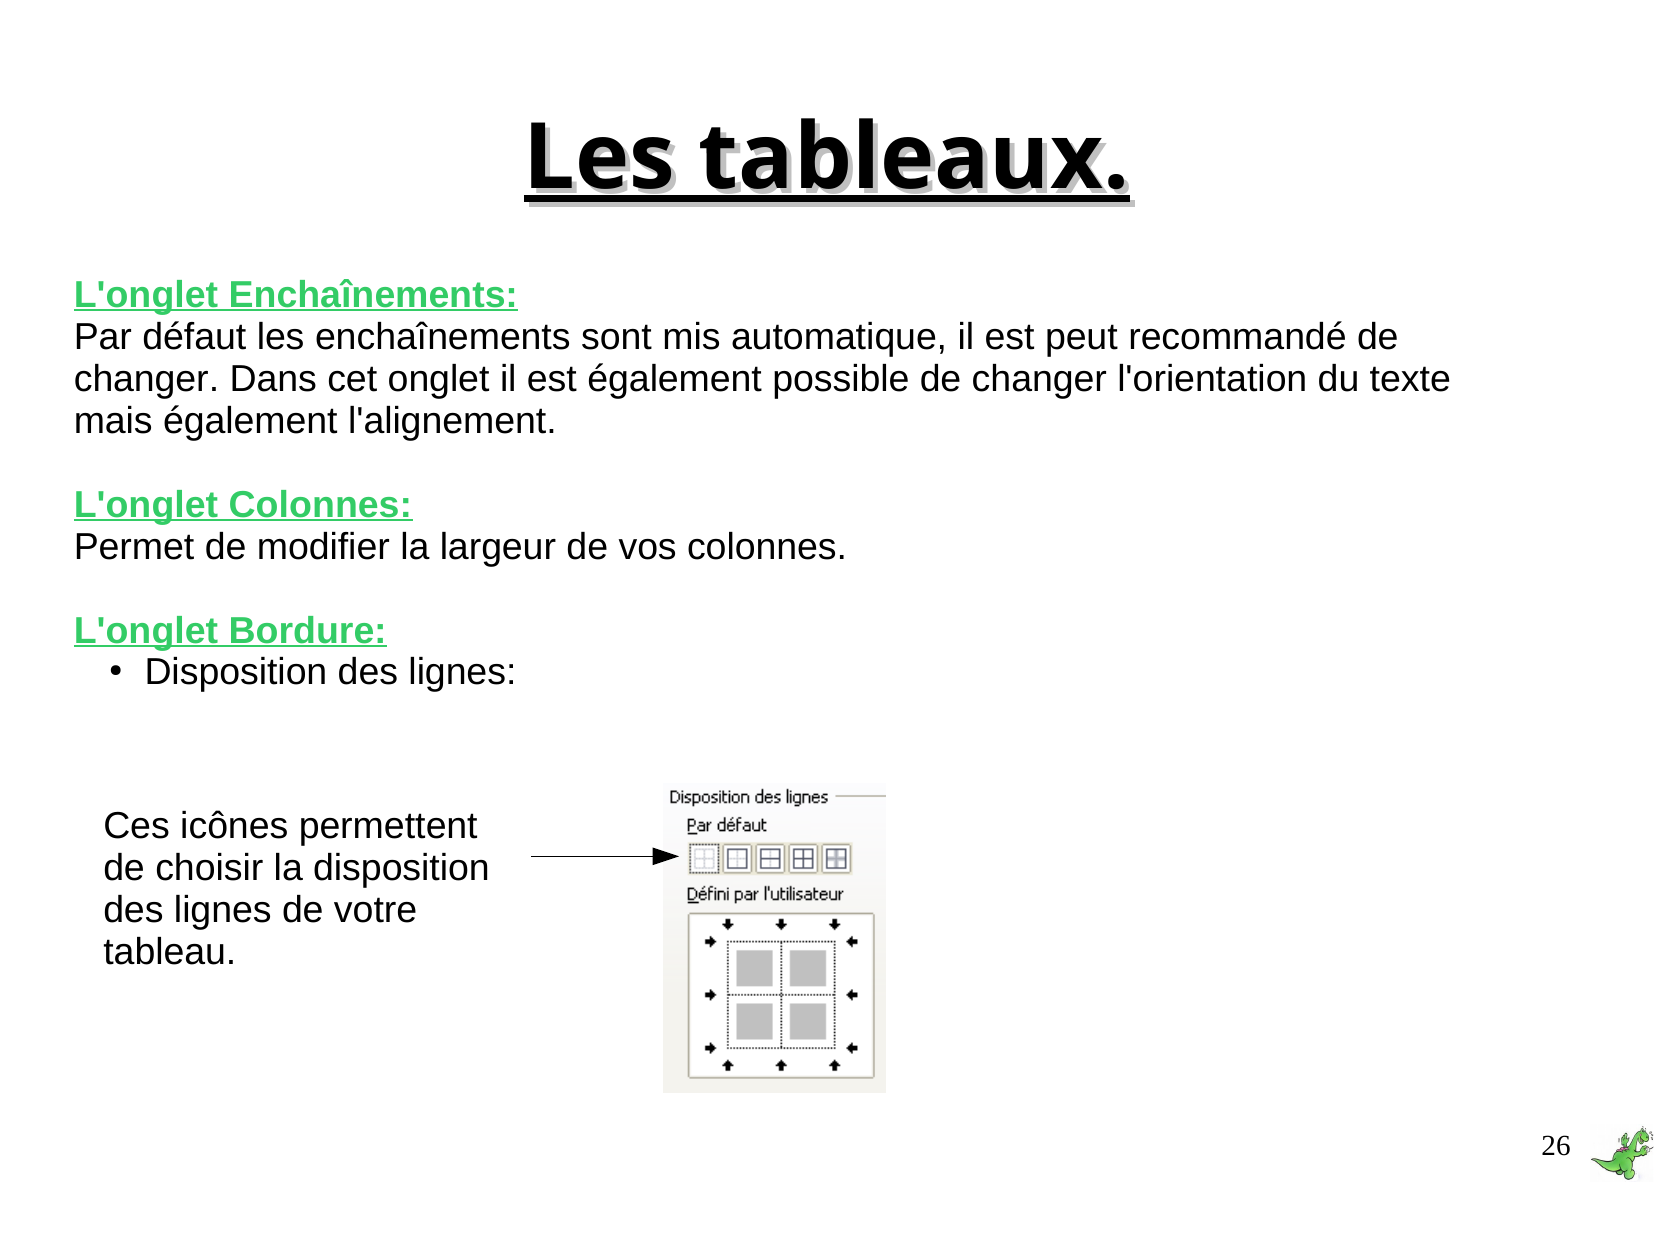

# Les tableaux.
L'onglet Enchaînements:
Par défaut les enchaînements sont mis automatique, il est peut recommandé de changer. Dans cet onglet il est également possible de changer l'orientation du texte mais également l'alignement.
L'onglet Colonnes:
Permet de modifier la largeur de vos colonnes.
L'onglet Bordure:
Disposition des lignes:
Ces icônes permettent de choisir la disposition des lignes de votre tableau.
26